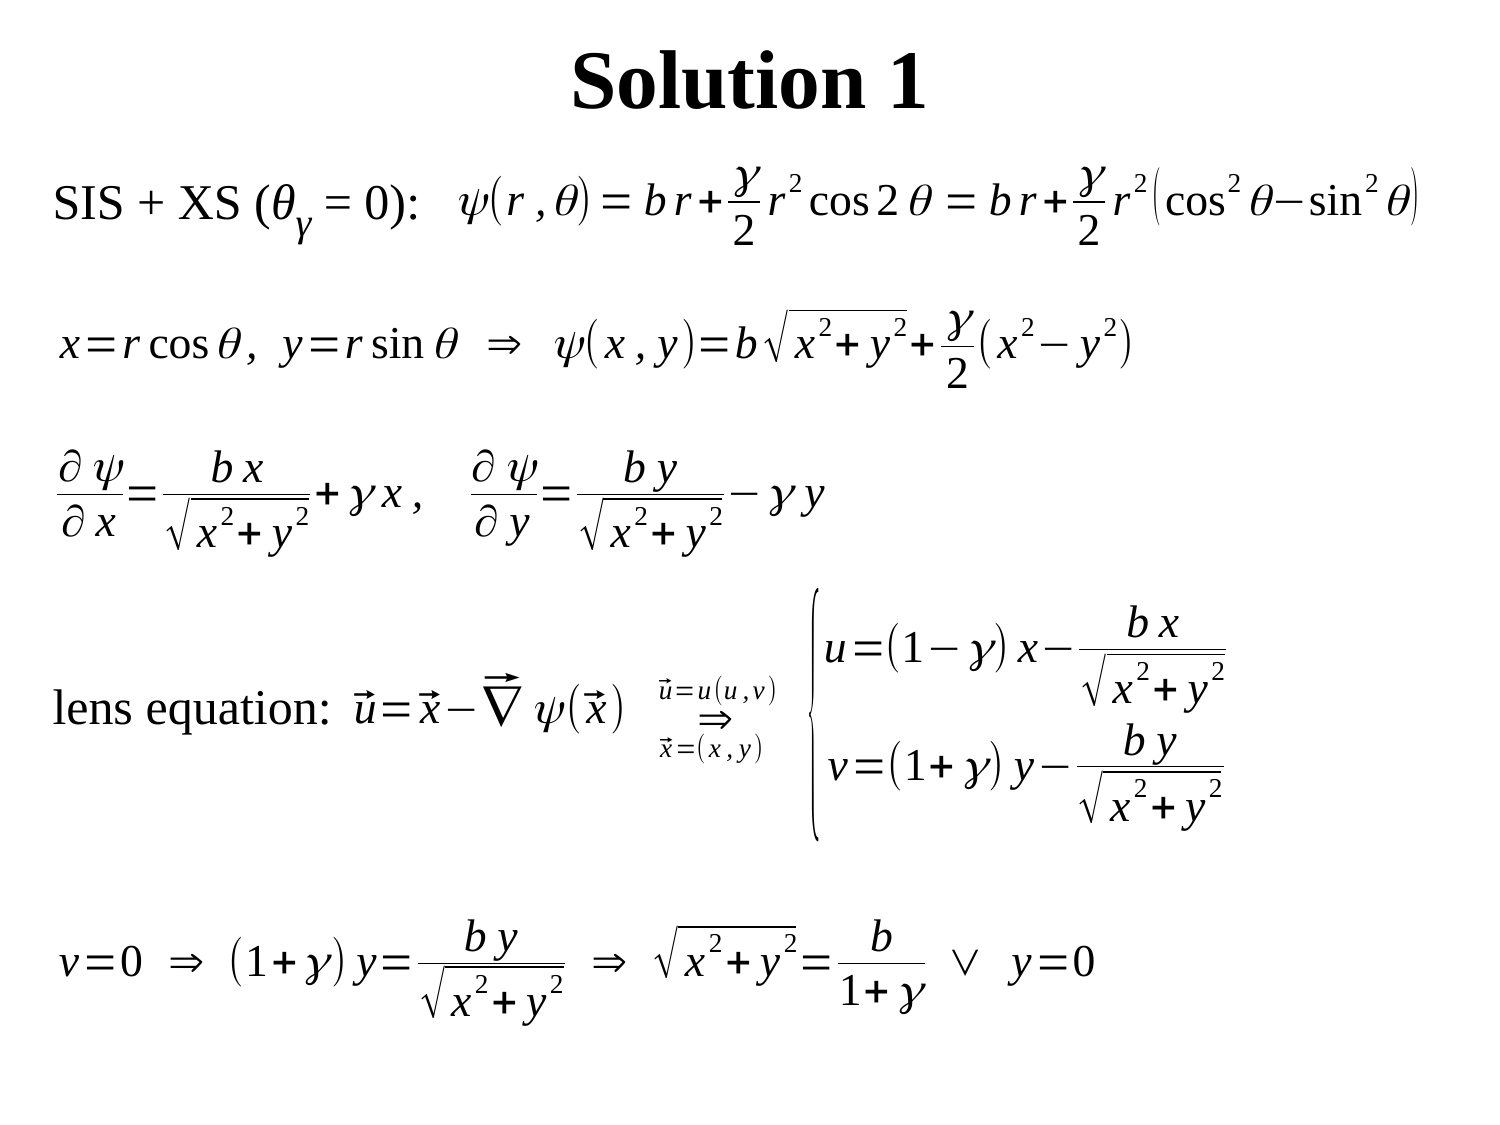

# Solution 1
SIS + XS (θγ = 0):
lens equation: